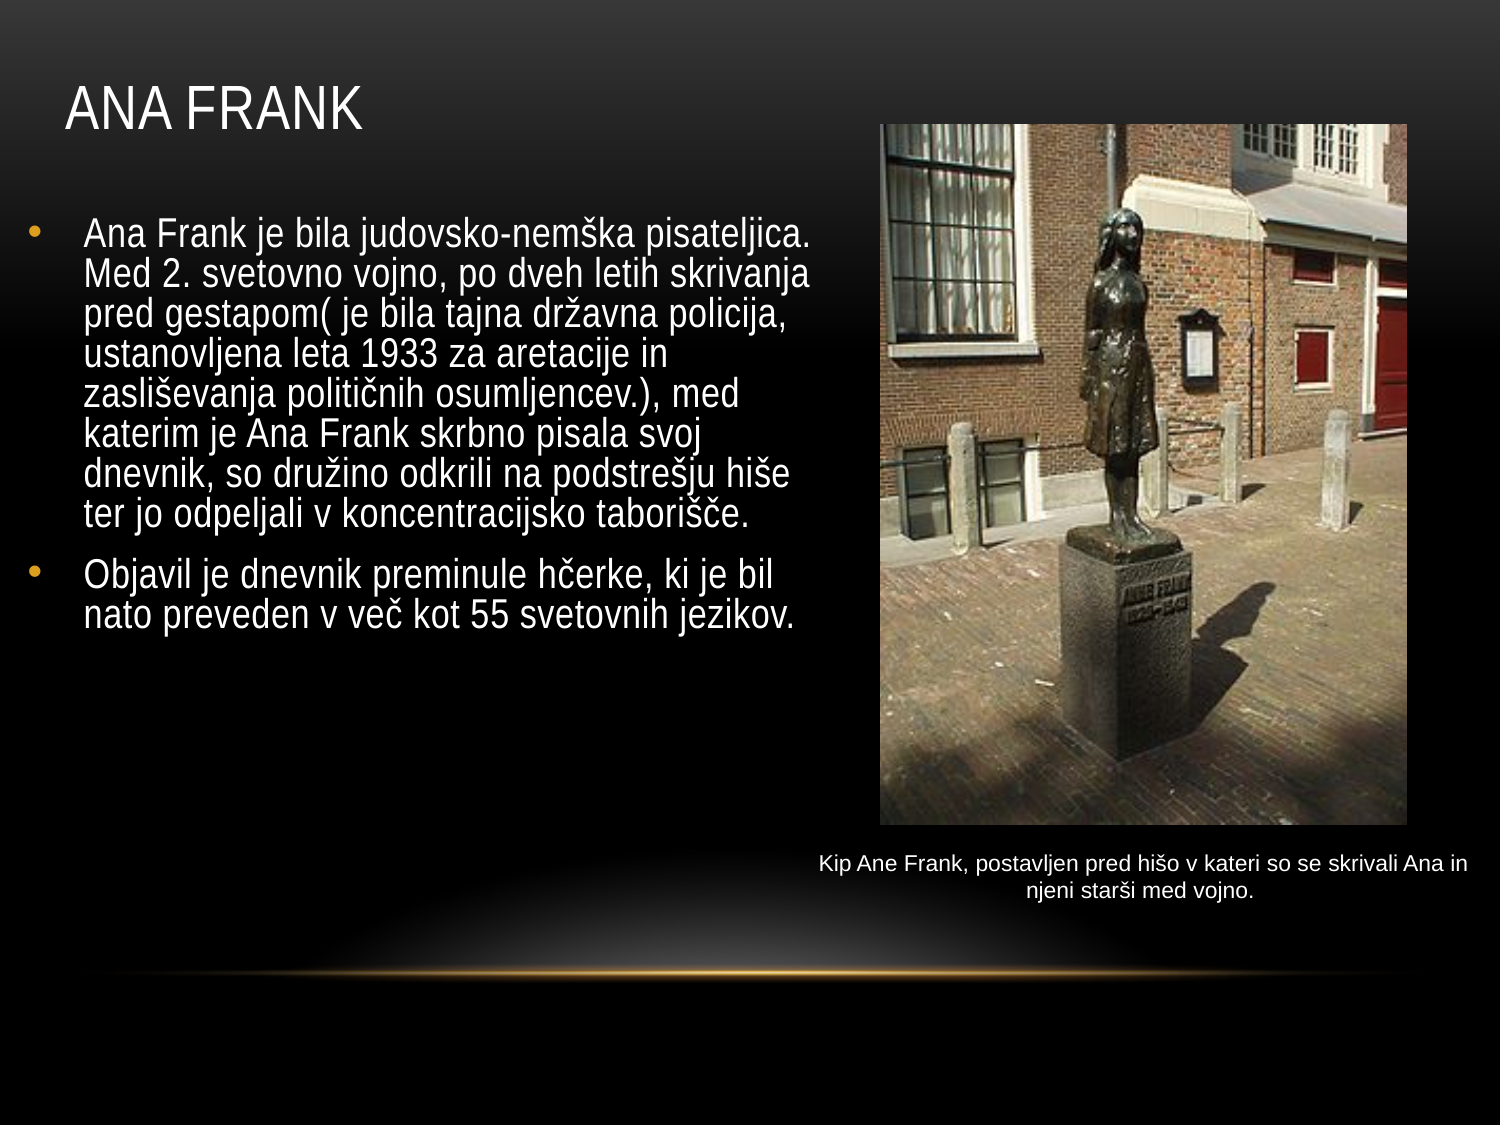

# Ana Frank
Ana Frank je bila judovsko-nemška pisateljica. Med 2. svetovno vojno, po dveh letih skrivanja pred gestapom( je bila tajna državna policija, ustanovljena leta 1933 za aretacije in zasliševanja političnih osumljencev.), med katerim je Ana Frank skrbno pisala svoj dnevnik, so družino odkrili na podstrešju hiše ter jo odpeljali v koncentracijsko taborišče.
Objavil je dnevnik preminule hčerke, ki je bil nato preveden v več kot 55 svetovnih jezikov.
Kip Ane Frank, postavljen pred hišo v kateri so se skrivali Ana in njeni starši med vojno.